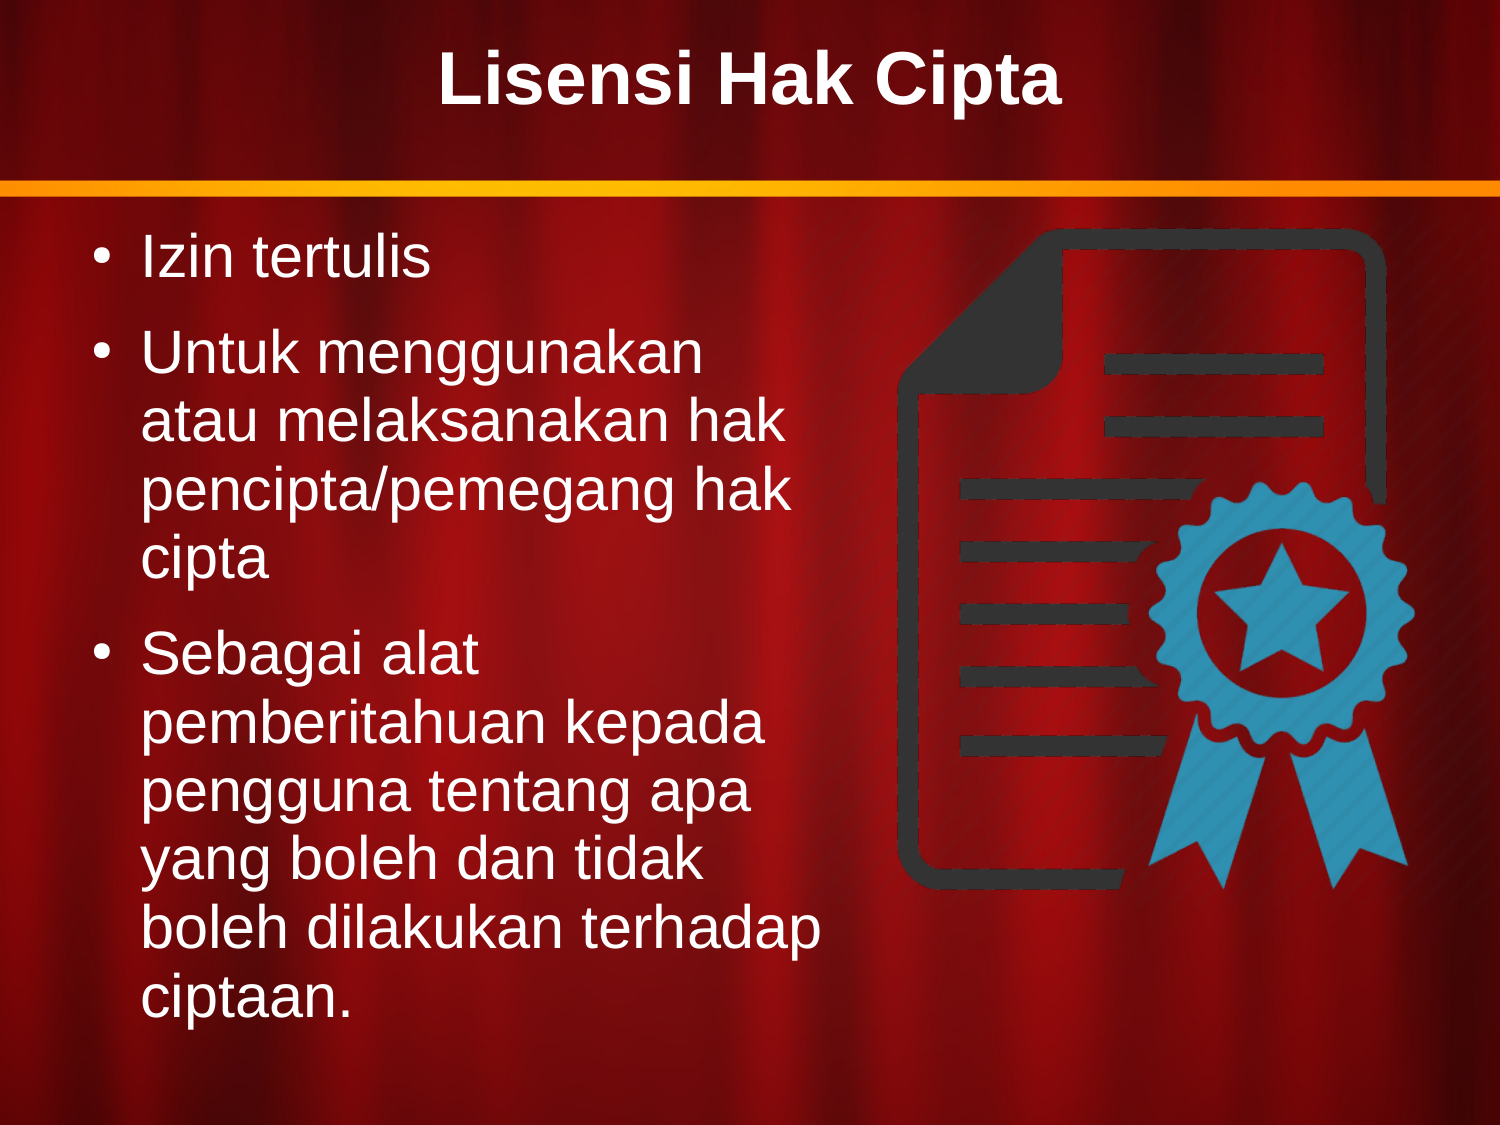

# Lisensi Hak Cipta
Izin tertulis
Untuk menggunakan atau melaksanakan hak pencipta/pemegang hak cipta
Sebagai alat pemberitahuan kepada pengguna tentang apa yang boleh dan tidak boleh dilakukan terhadap ciptaan.